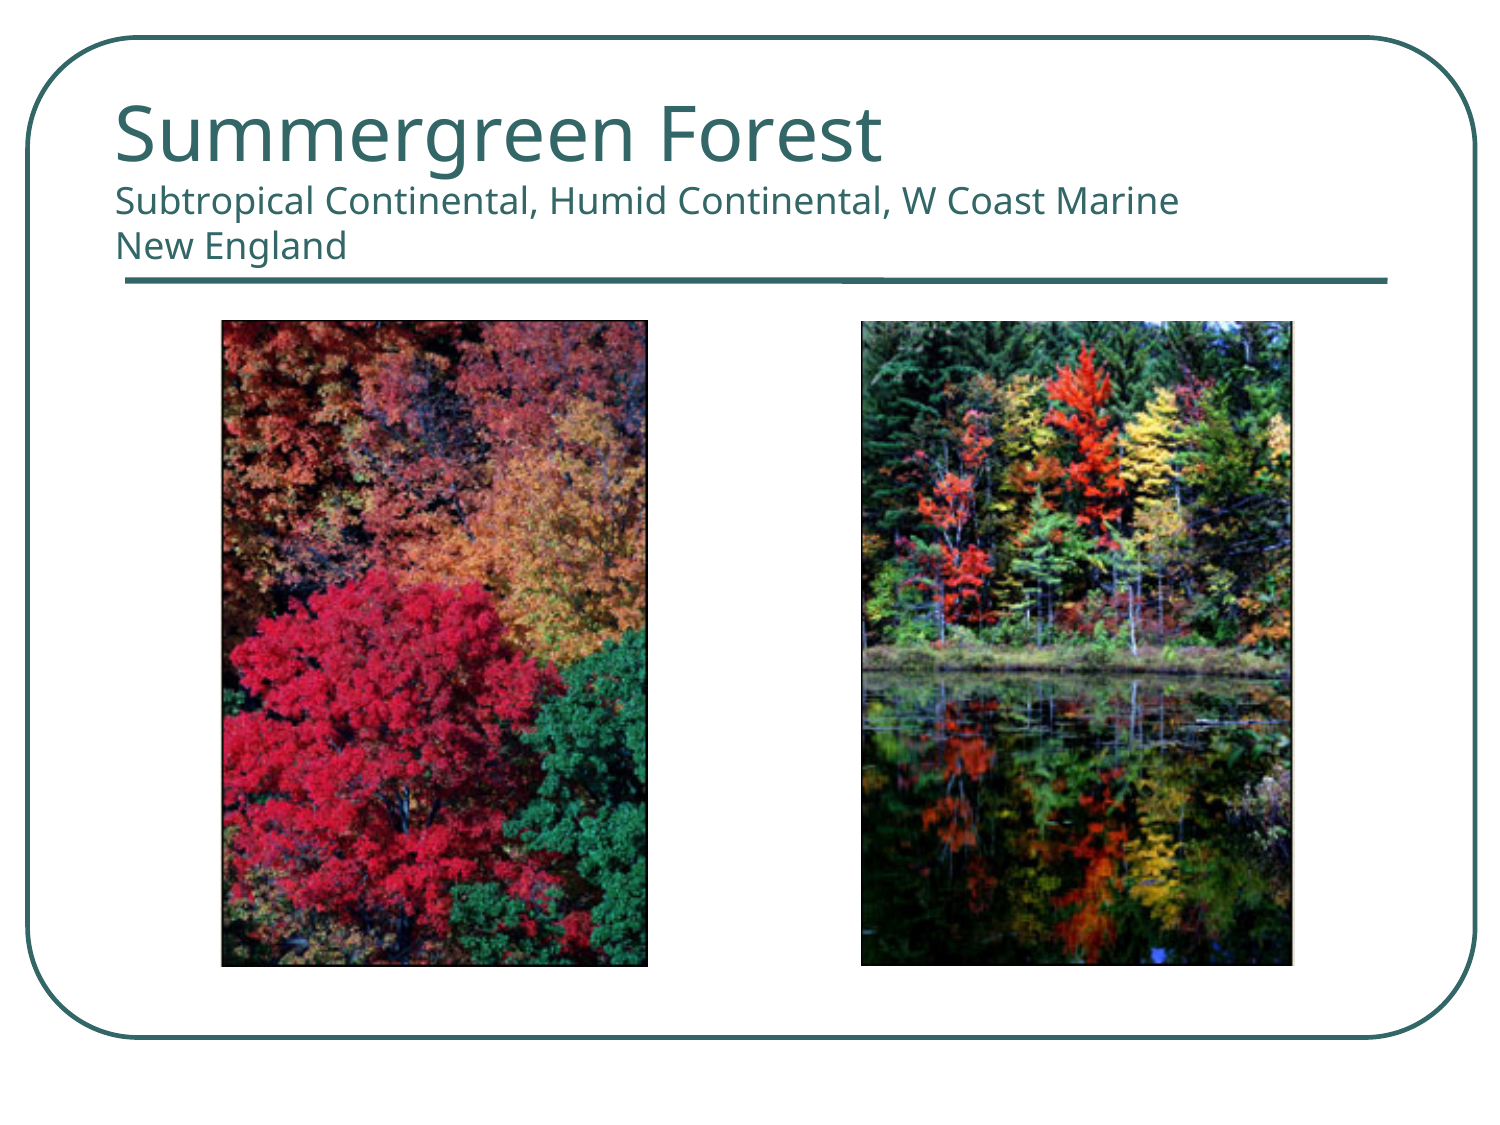

# Summergreen Forest Subtropical Continental, Humid Continental, W Coast Marine New England